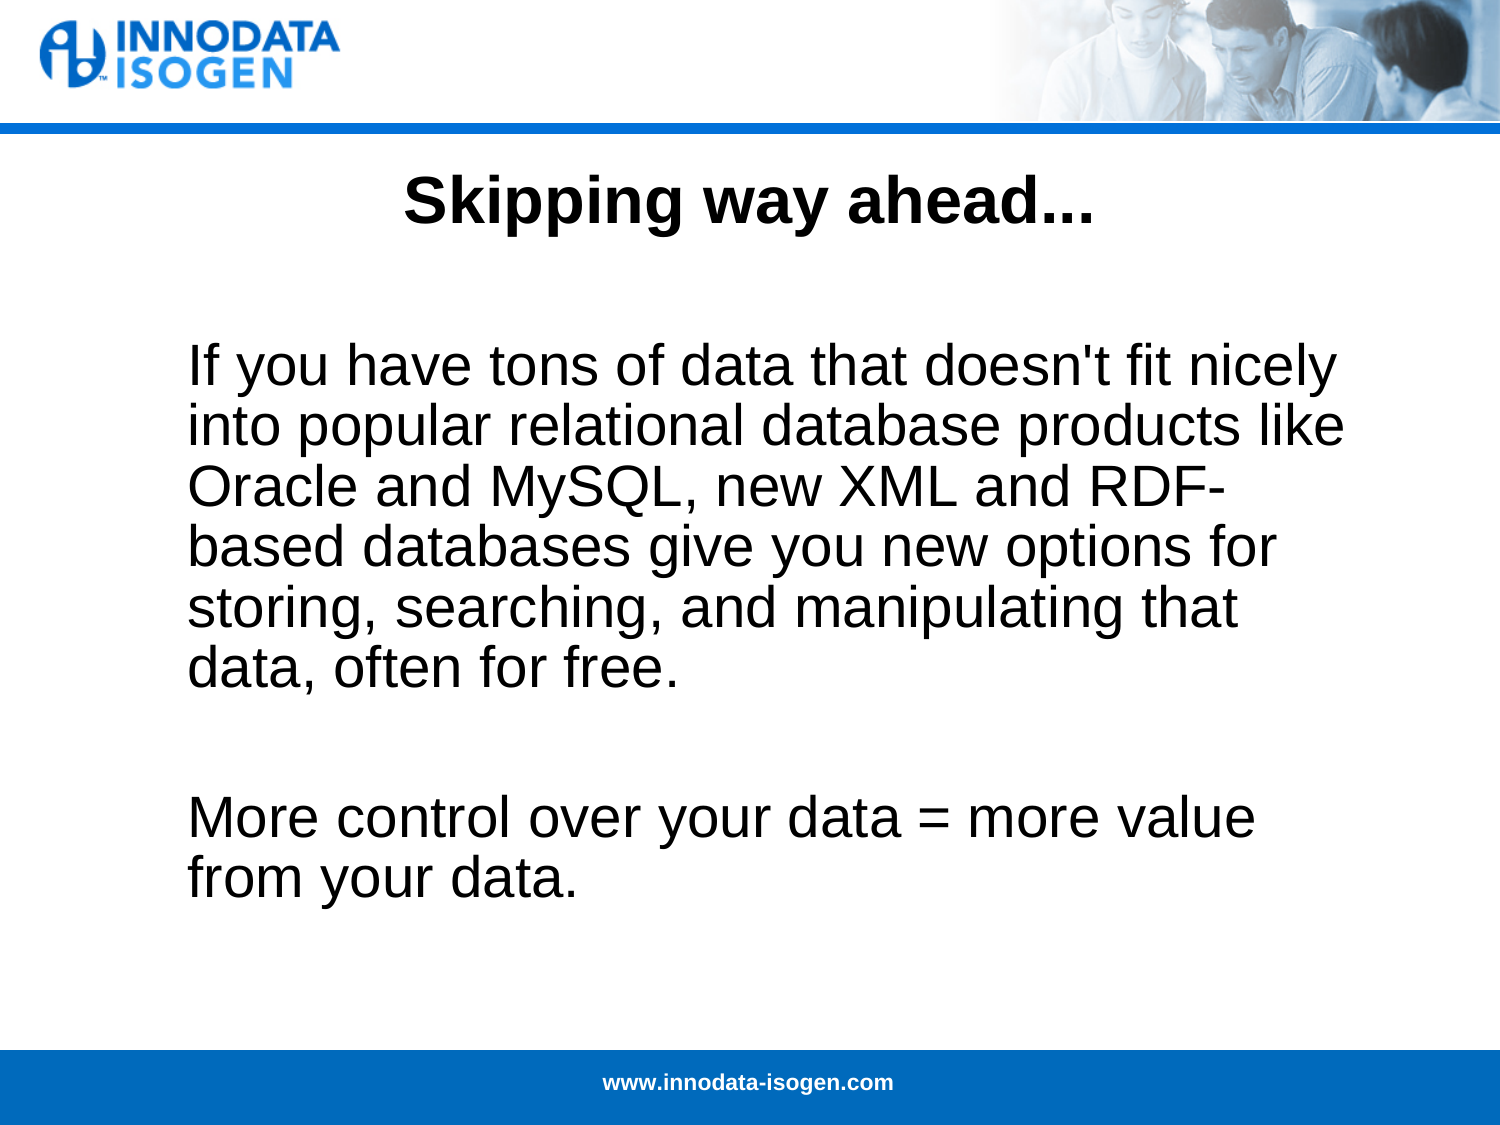

# Skipping way ahead...
If you have tons of data that doesn't fit nicely into popular relational database products like Oracle and MySQL, new XML and RDF-based databases give you new options for storing, searching, and manipulating that data, often for free.
More control over your data = more value from your data.